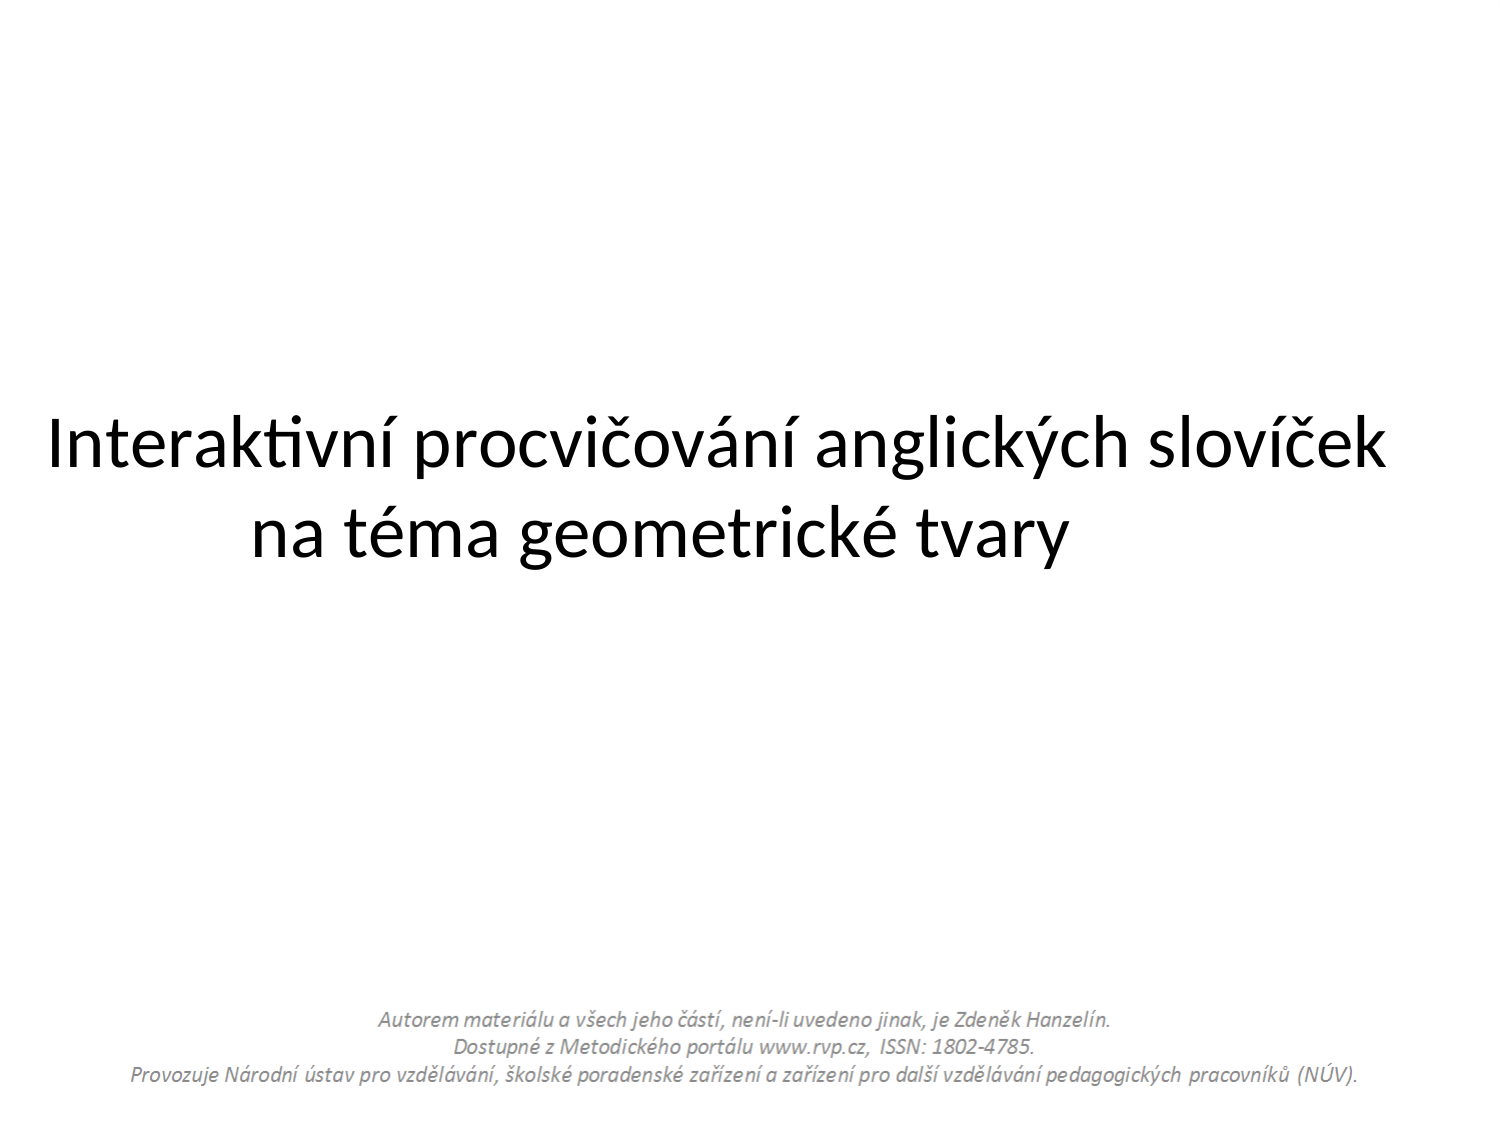

Interaktivní procvičování anglických slovíček
 na téma geometrické tvary